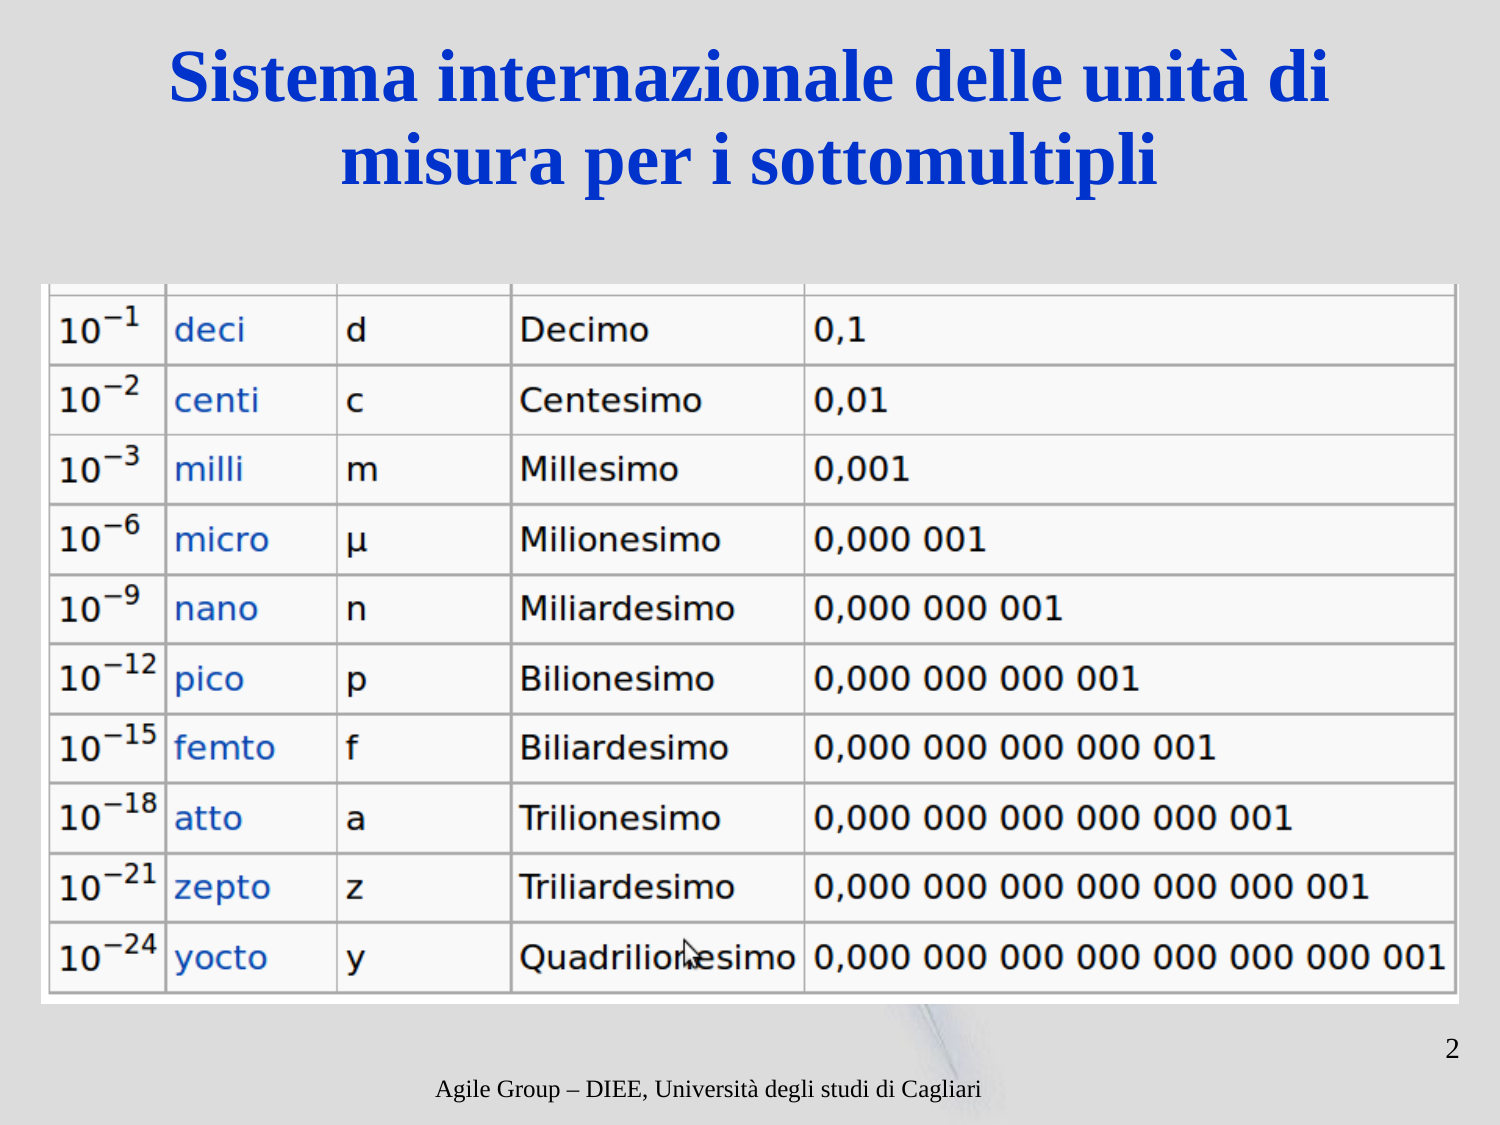

# Sistema internazionale delle unità di misura per i sottomultipli
2